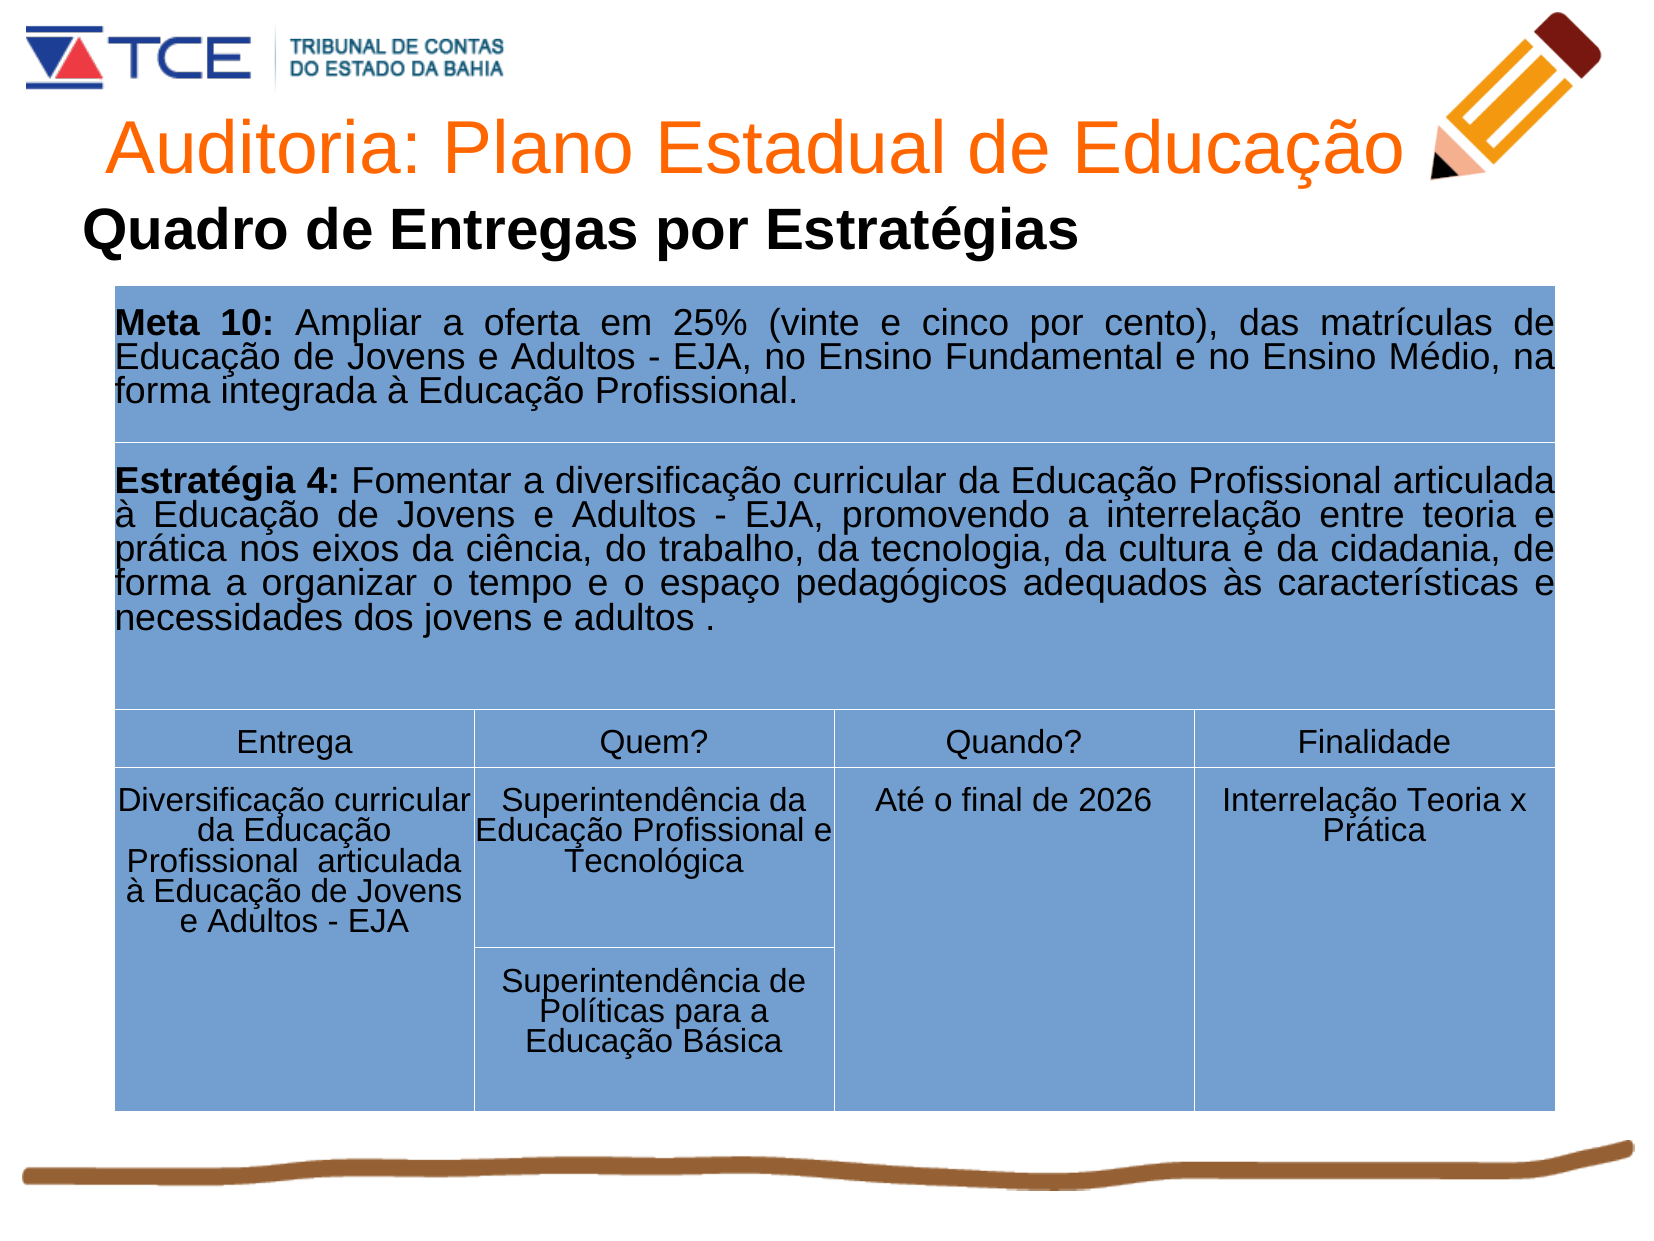

# Auditoria: Plano Estadual de Educação
Quadro de Entregas por Estratégias
| Meta 10: Ampliar a oferta em 25% (vinte e cinco por cento), das matrículas de Educação de Jovens e Adultos - EJA, no Ensino Fundamental e no Ensino Médio, na forma integrada à Educação Profissional. | | | |
| --- | --- | --- | --- |
| Estratégia 4: Fomentar a diversificação curricular da Educação Profissional articulada à Educação de Jovens e Adultos - EJA, promovendo a interrelação entre teoria e prática nos eixos da ciência, do trabalho, da tecnologia, da cultura e da cidadania, de forma a organizar o tempo e o espaço pedagógicos adequados às características e necessidades dos jovens e adultos . | | | |
| Entrega | Quem? | Quando? | Finalidade |
| Diversificação curricular da Educação Profissional articulada à Educação de Jovens e Adultos - EJA | Superintendência da Educação Profissional e Tecnológica | Até o final de 2026 | Interrelação Teoria x Prática |
| | Superintendência de Políticas para a Educação Básica | | |